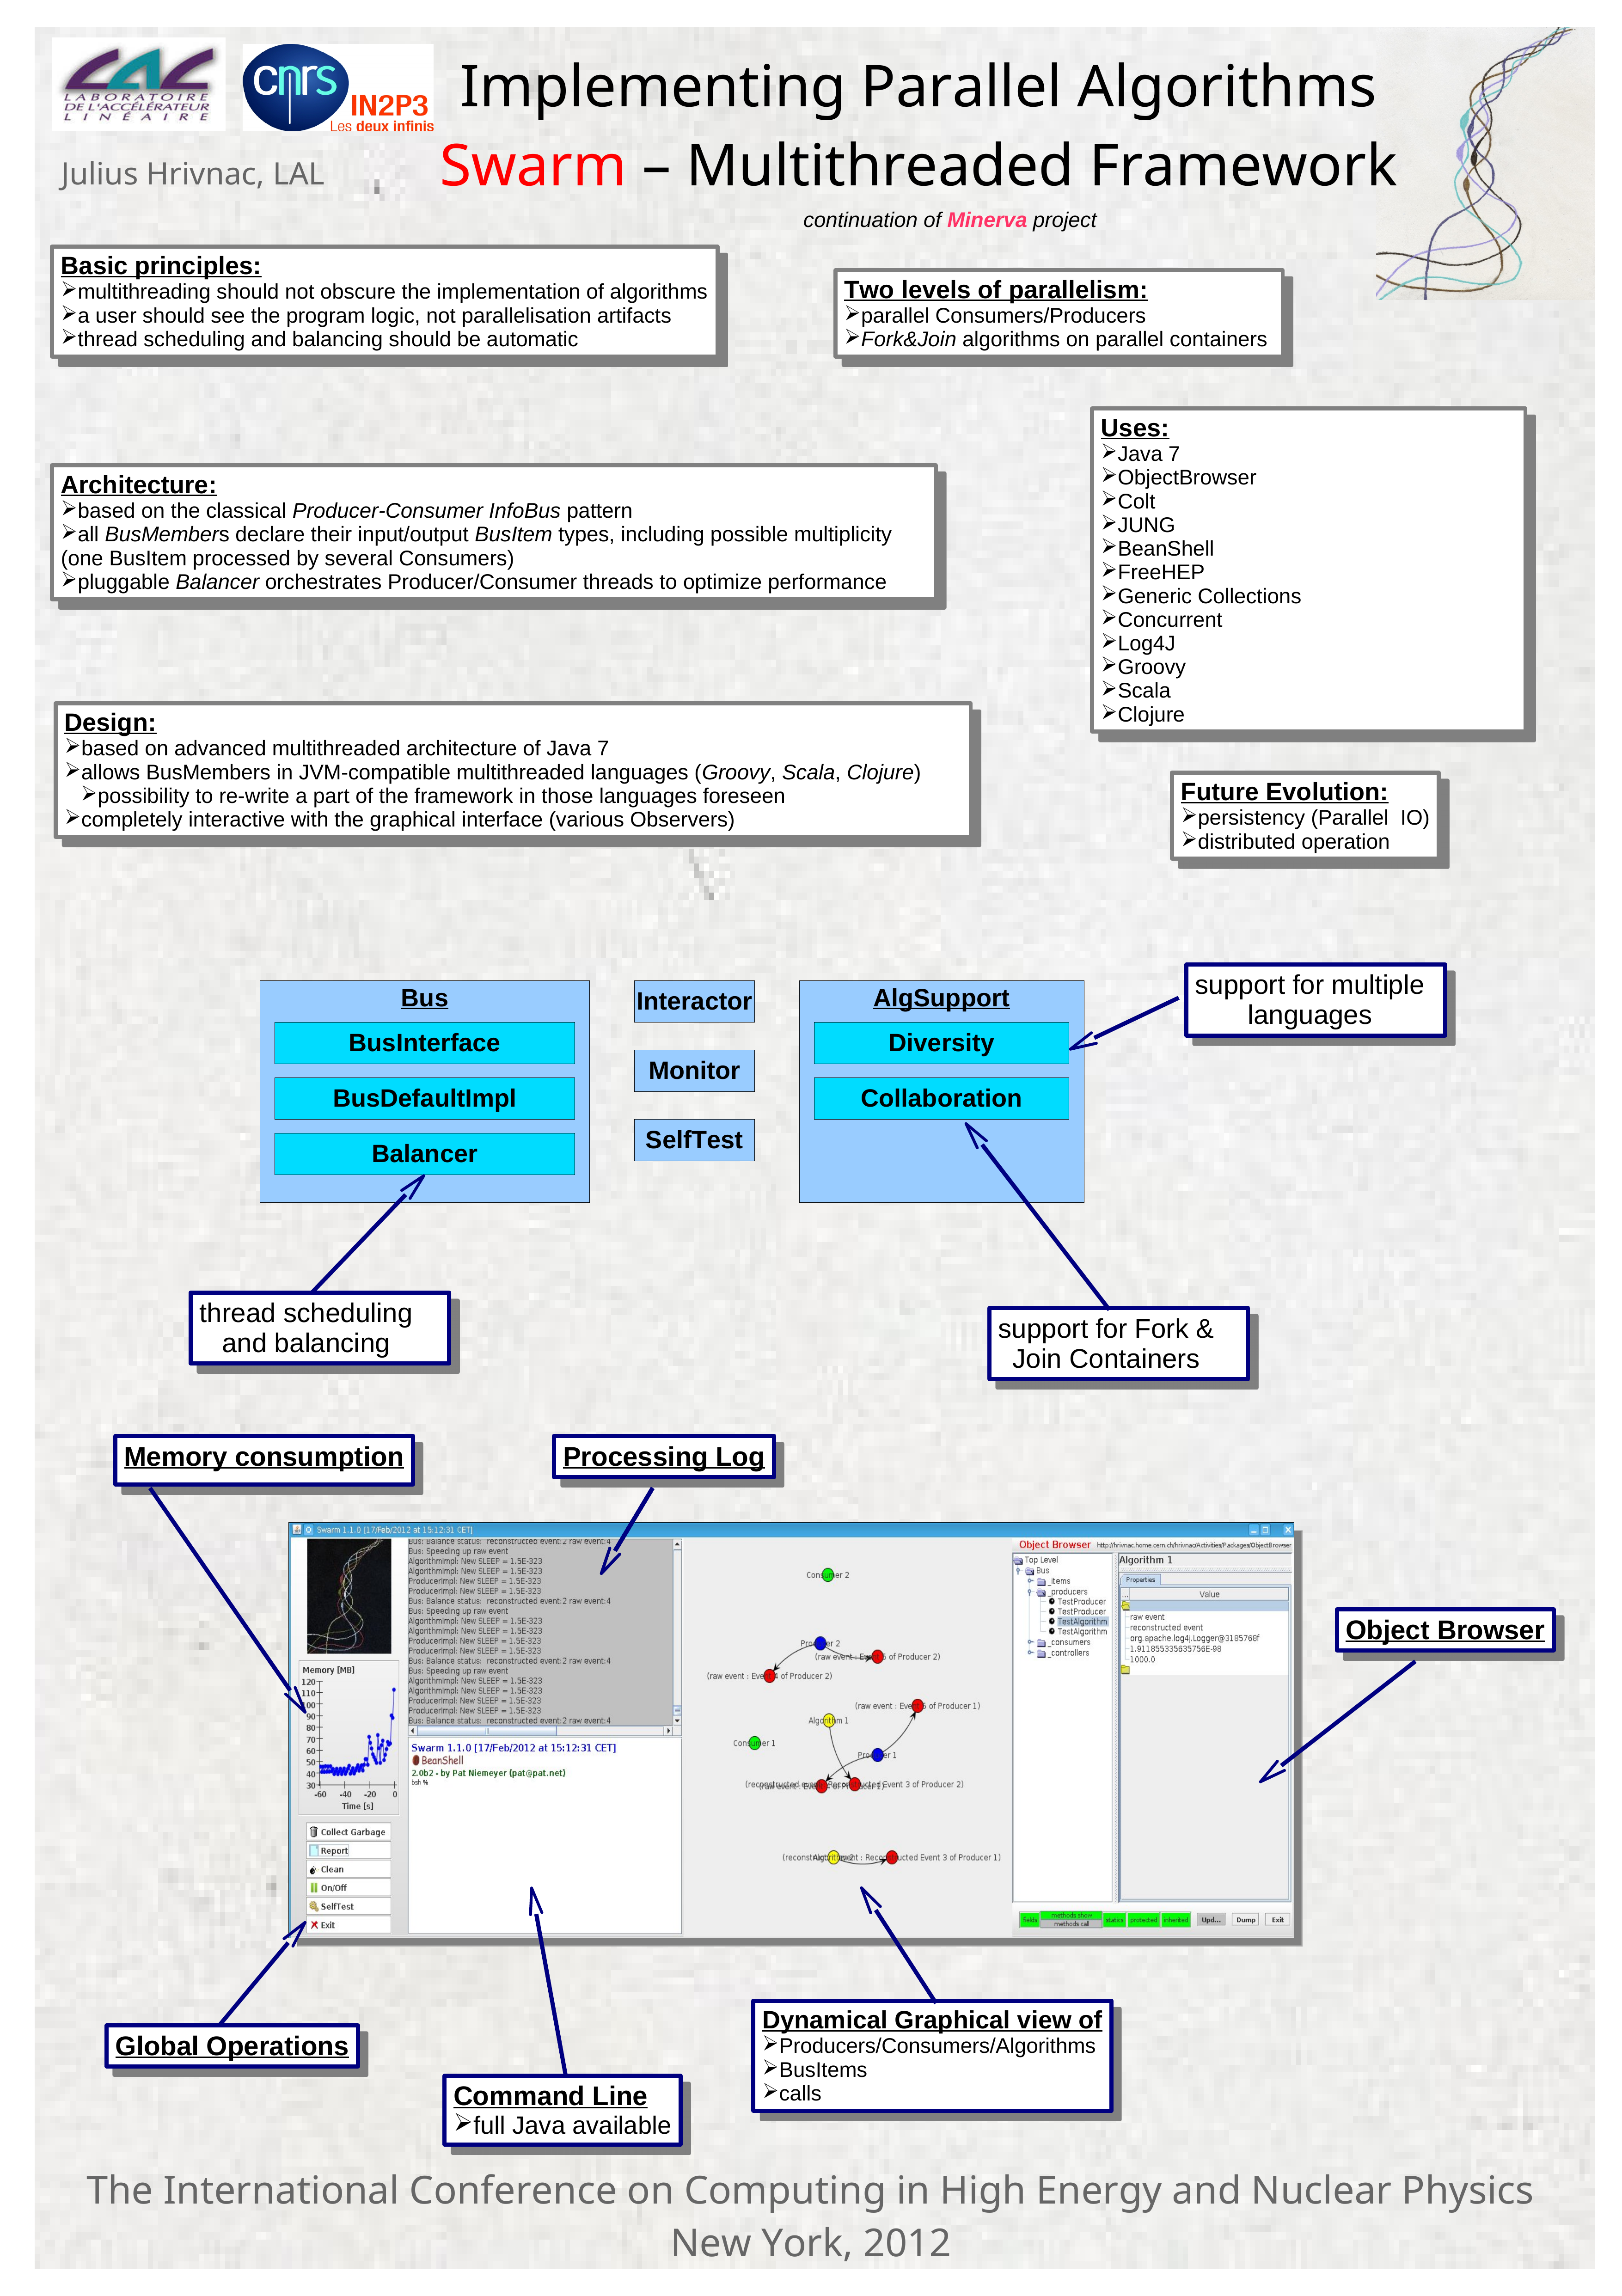

# Implementing Parallel Algorithms Swarm – Multithreaded Framework
Julius Hrivnac, LAL
continuation of Minerva project
Basic principles:
multithreading should not obscure the implementation of algorithms
a user should see the program logic, not parallelisation artifacts
thread scheduling and balancing should be automatic
Two levels of parallelism:
parallel Consumers/Producers
Fork&Join algorithms on parallel containers
Uses:
Java 7
ObjectBrowser
Colt
JUNG
BeanShell
FreeHEP
Generic Collections
Concurrent
Log4J
Groovy
Scala
Clojure
Architecture:
based on the classical Producer-Consumer InfoBus pattern
all BusMembers declare their input/output BusItem types, including possible multiplicity (one BusItem processed by several Consumers)
pluggable Balancer orchestrates Producer/Consumer threads to optimize performance
Design:
based on advanced multithreaded architecture of Java 7
allows BusMembers in JVM-compatible multithreaded languages (Groovy, Scala, Clojure)
possibility to re-write a part of the framework in those languages foreseen
completely interactive with the graphical interface (various Observers)
Future Evolution:
persistency (Parallel IO)
distributed operation
support for multiple languages
Bus
Interactor
AlgSupport
BusInterface
Diversity
Monitor
BusDefaultImpl
Collaboration
SelfTest
Balancer
thread scheduling and balancing
support for Fork & Join Containers
Memory consumption
Processing Log
Object Browser
Dynamical Graphical view of
Producers/Consumers/Algorithms
BusItems
calls
Global Operations
Command Line
full Java available
The International Conference on Computing in High Energy and Nuclear Physics
New York, 2012